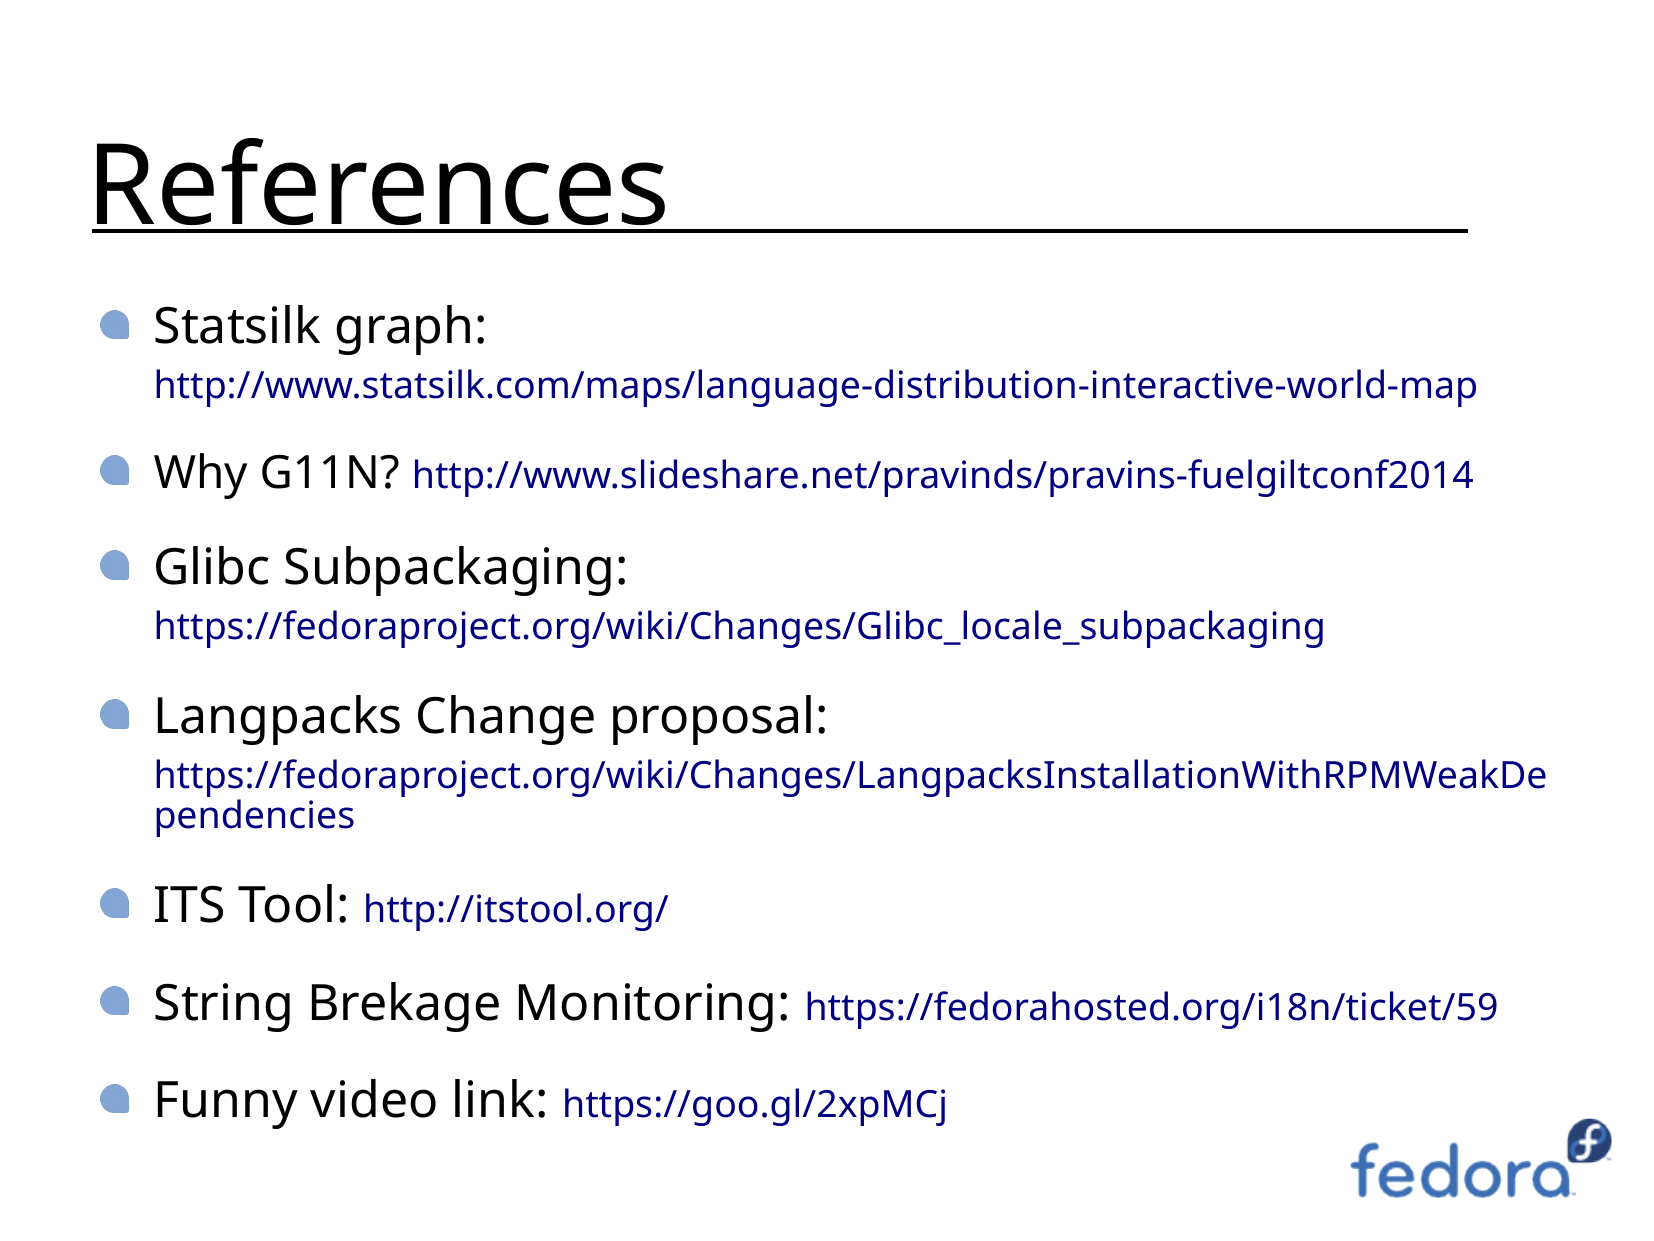

# References
Statsilk graph: http://www.statsilk.com/maps/language-distribution-interactive-world-map
Why G11N? http://www.slideshare.net/pravinds/pravins-fuelgiltconf2014
Glibc Subpackaging: https://fedoraproject.org/wiki/Changes/Glibc_locale_subpackaging
Langpacks Change proposal: https://fedoraproject.org/wiki/Changes/LangpacksInstallationWithRPMWeakDependencies
ITS Tool: http://itstool.org/
String Brekage Monitoring: https://fedorahosted.org/i18n/ticket/59
Funny video link: https://goo.gl/2xpMCj